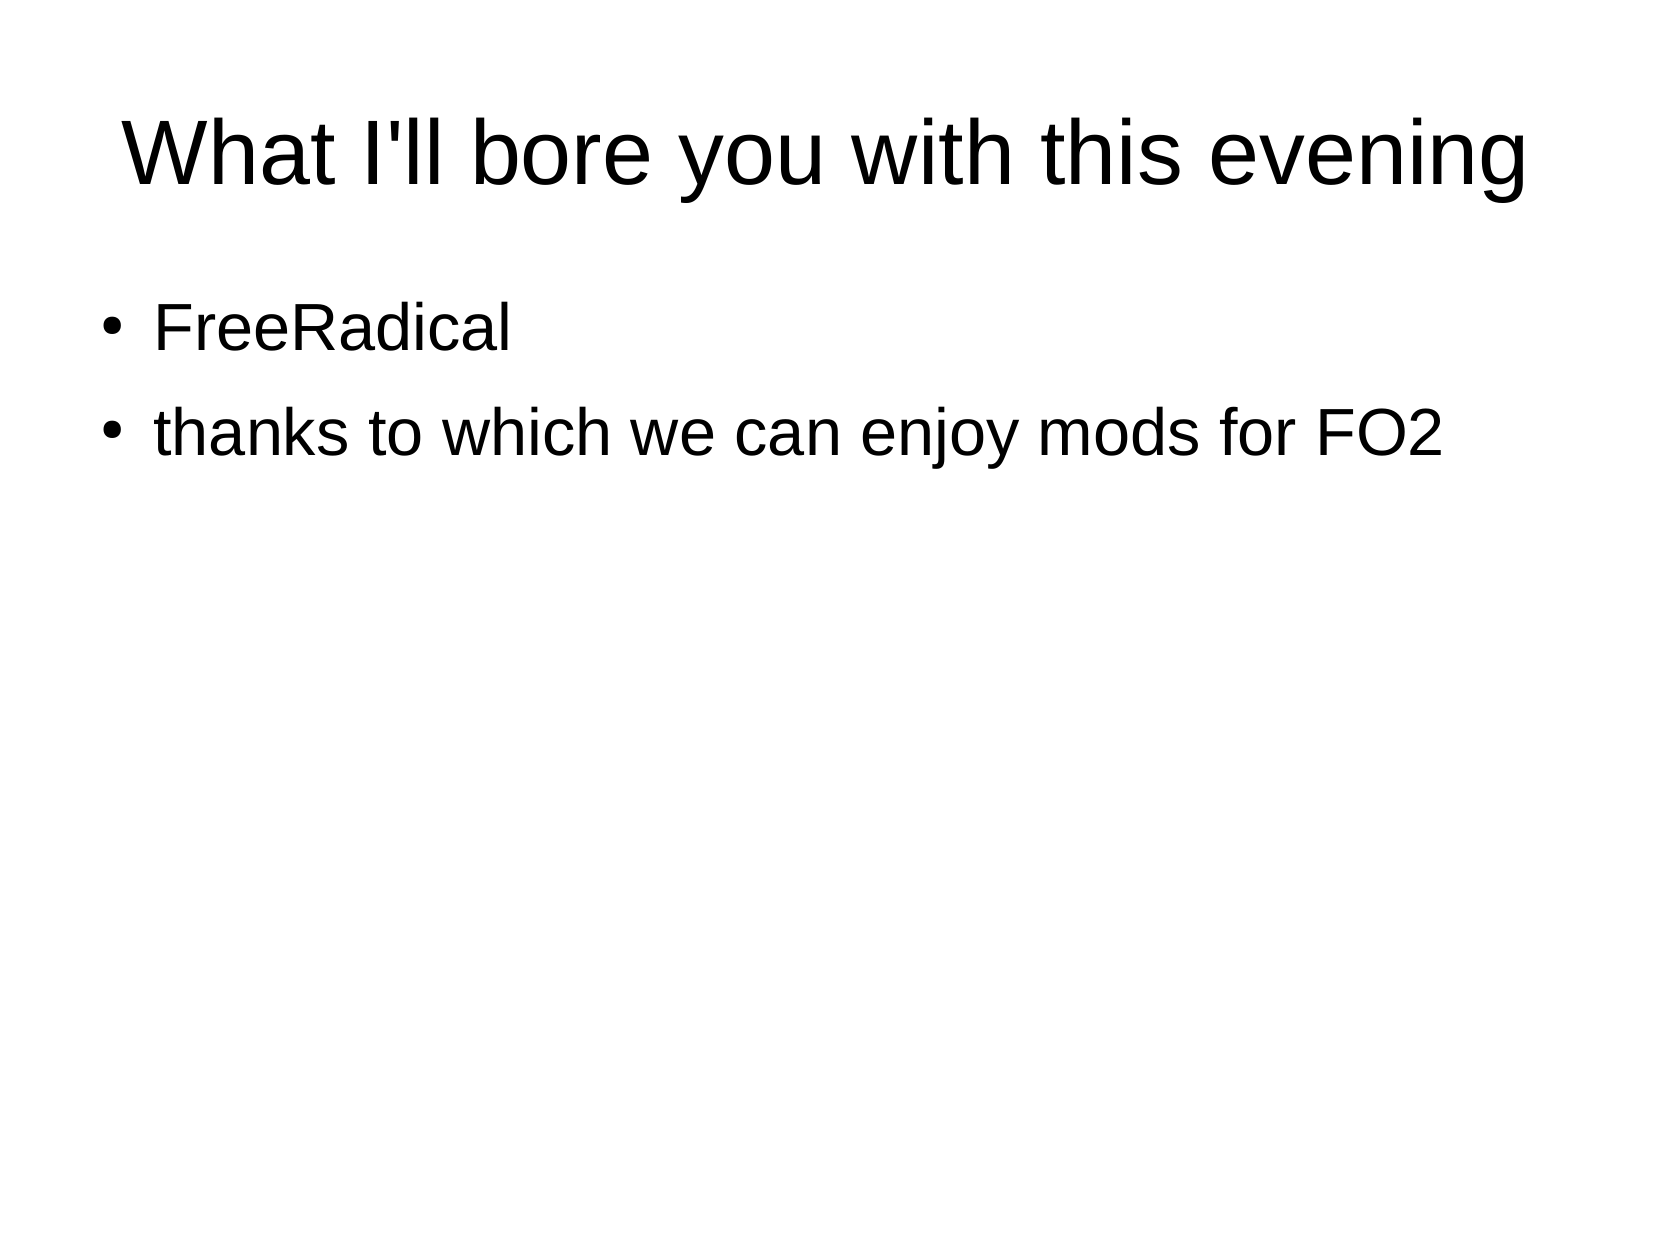

# What I'll bore you with this evening
FreeRadical
thanks to which we can enjoy mods for FO2